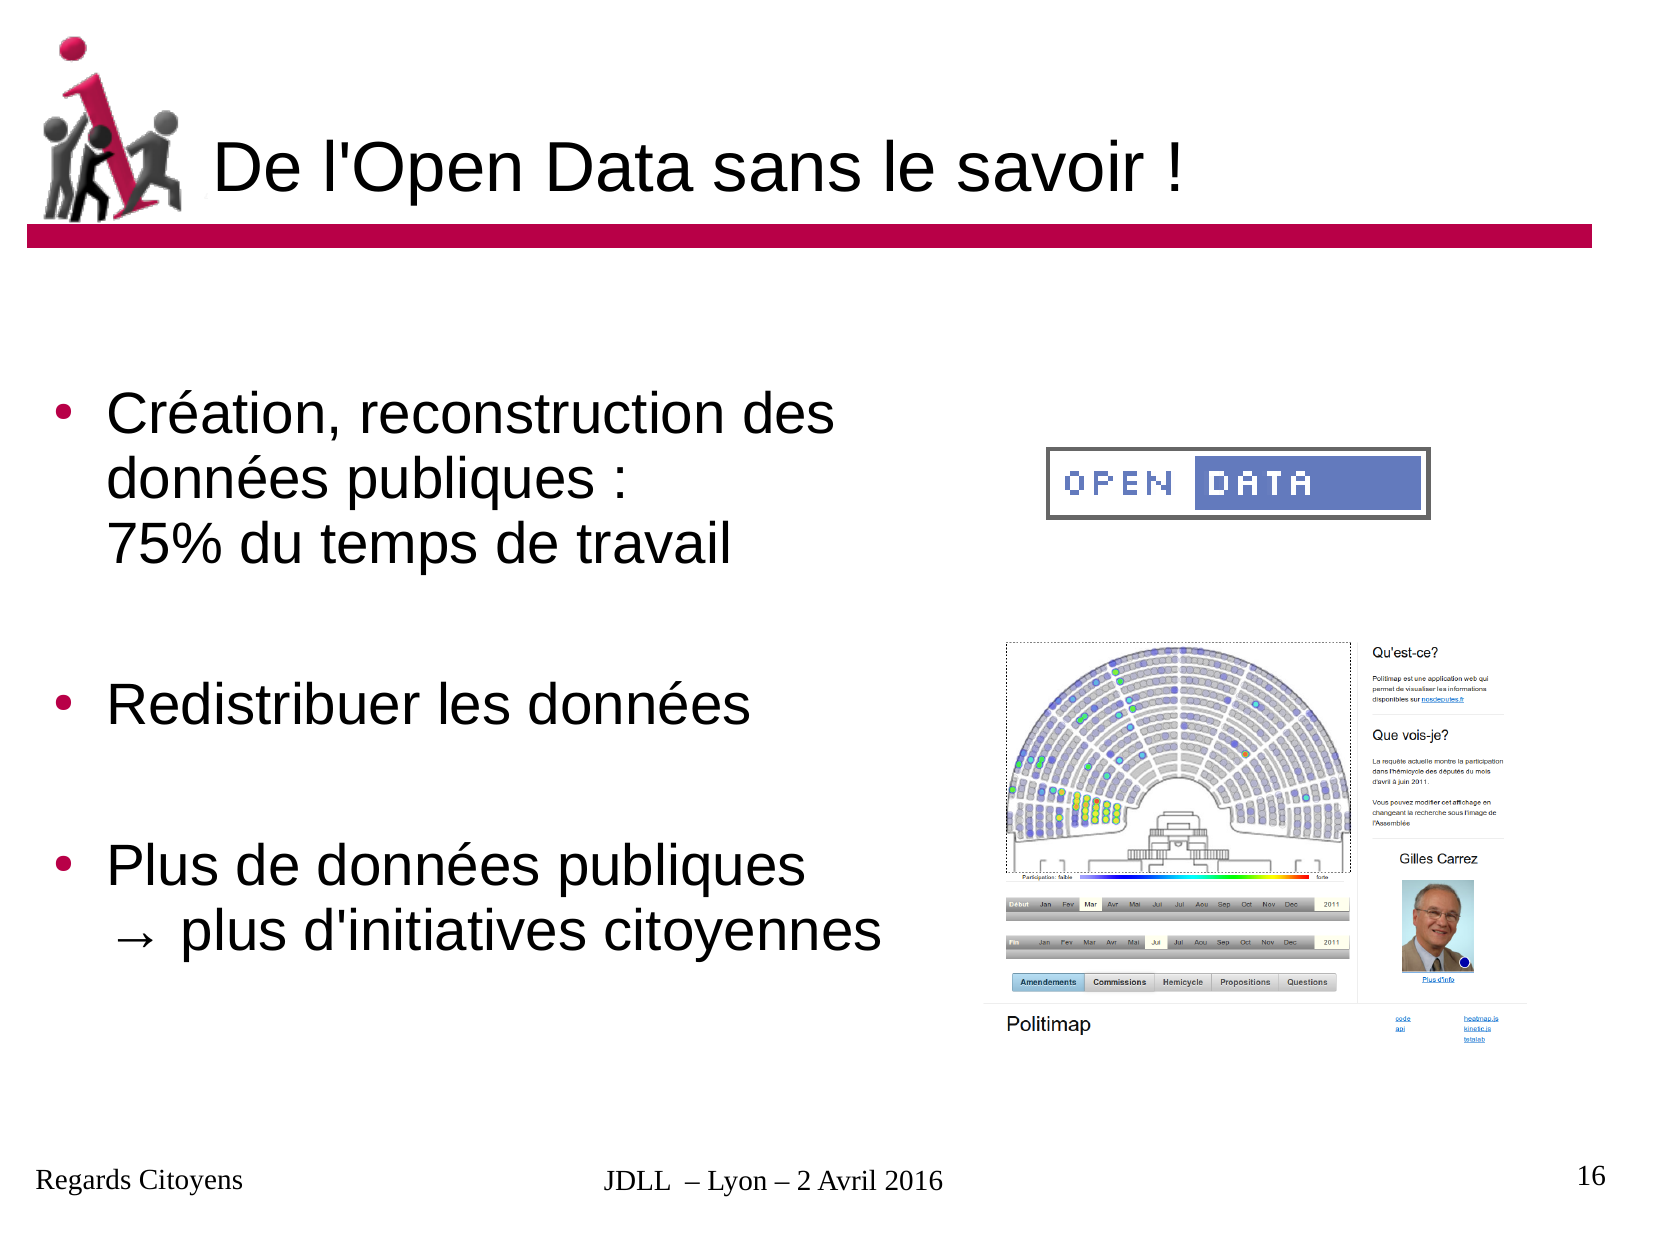

De l'Open Data sans le savoir !
# Création, reconstruction des données publiques : 75% du temps de travail
Redistribuer les données
Plus de données publiques
→ plus d'initiatives citoyennes
16